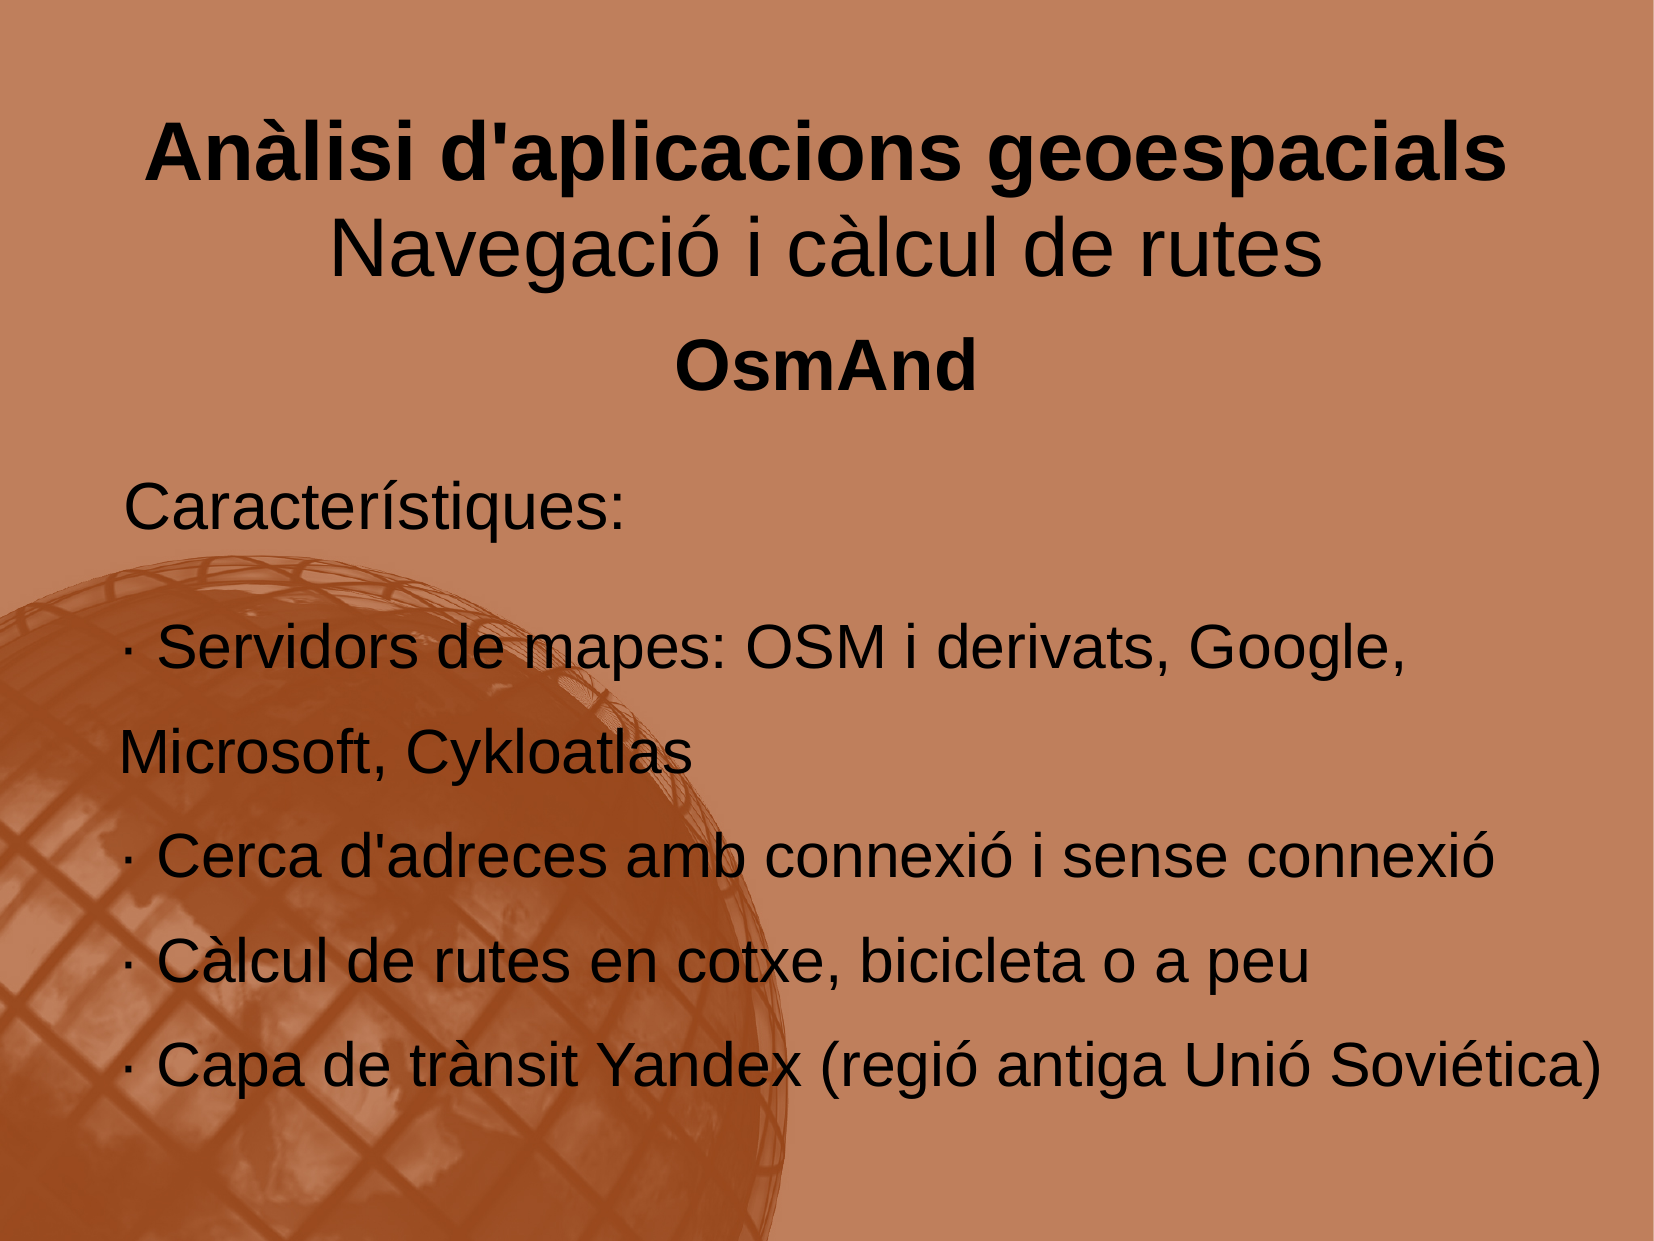

# Anàlisi d'aplicacions geoespacials
Navegació i càlcul de rutes
OsmAnd
Característiques:
· Servidors de mapes: OSM i derivats, Google, Microsoft, Cykloatlas
· Cerca d'adreces amb connexió i sense connexió
· Càlcul de rutes en cotxe, bicicleta o a peu
· Capa de trànsit Yandex (regió antiga Unió Soviética)